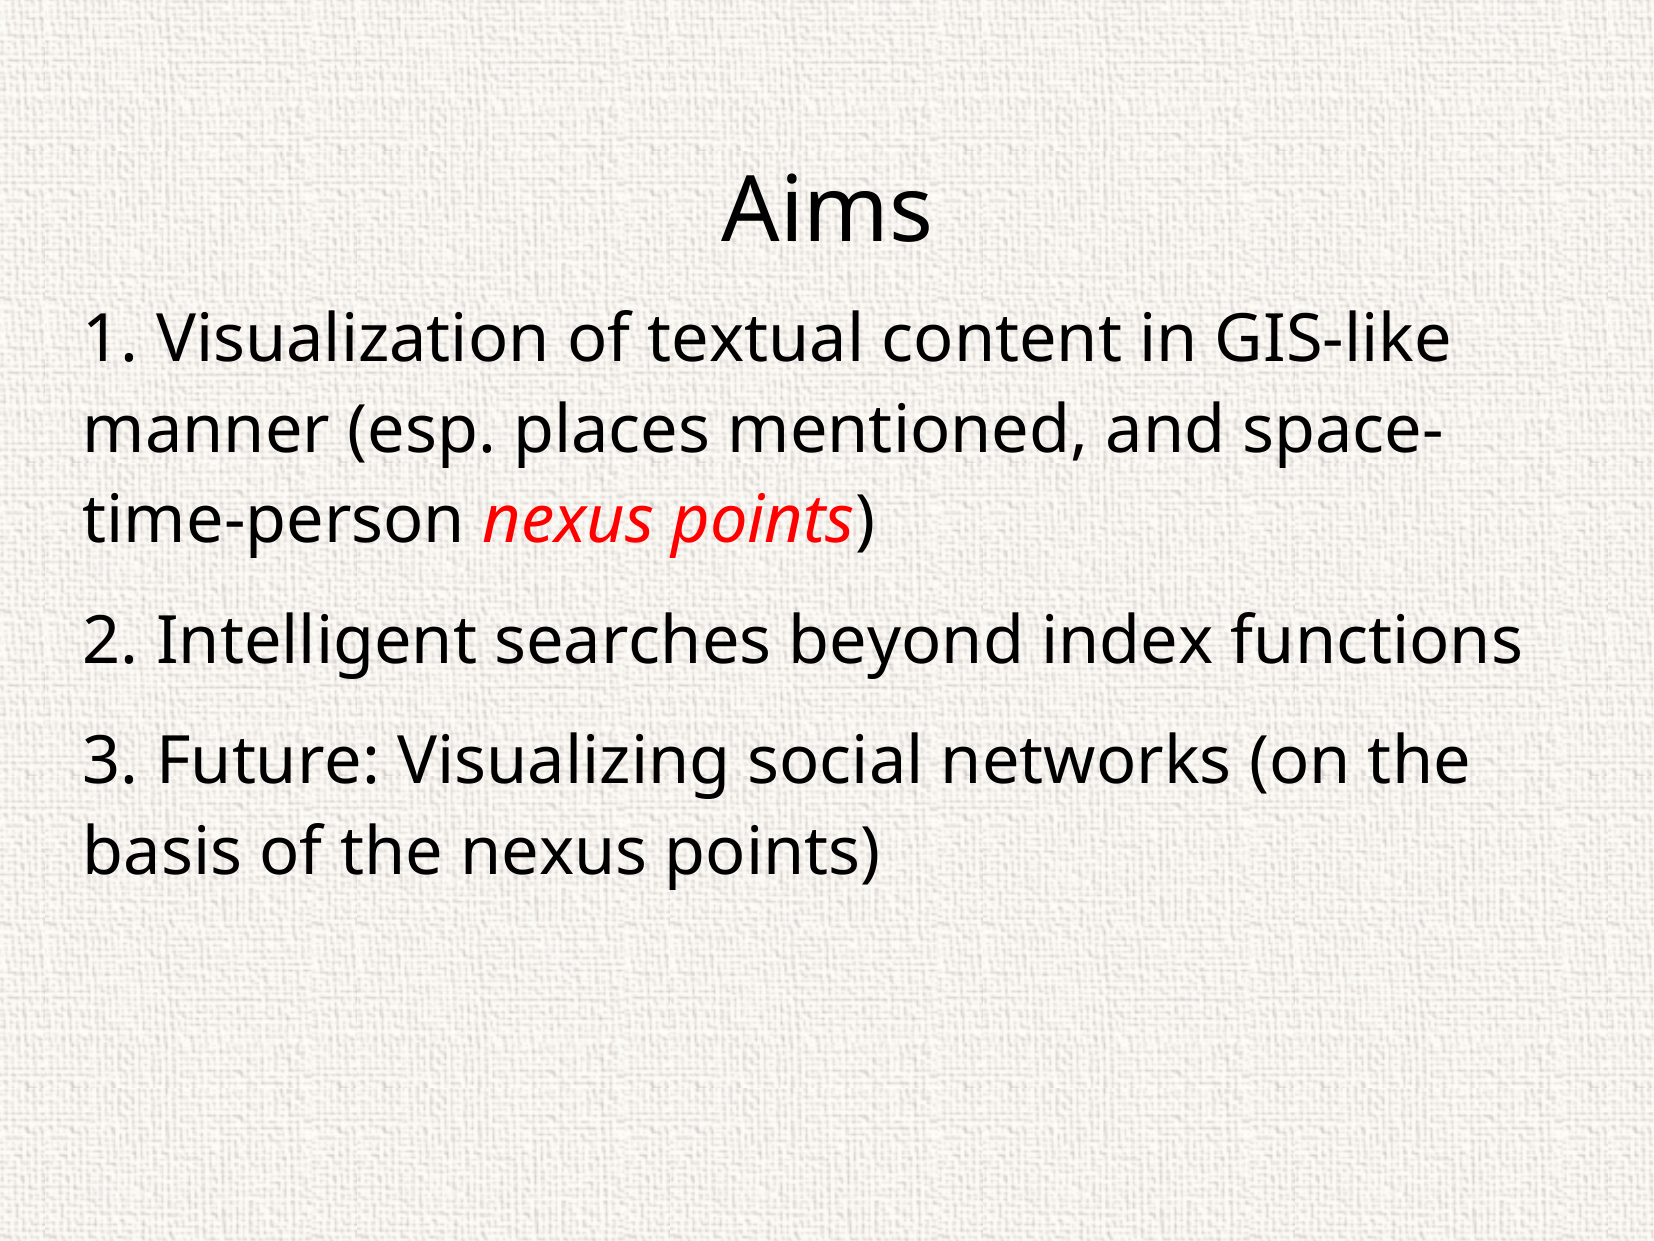

# Aims
1. Visualization of textual content in GIS-like manner (esp. places mentioned, and space-time-person nexus points)
2. Intelligent searches beyond index functions
3. Future: Visualizing social networks (on the basis of the nexus points)